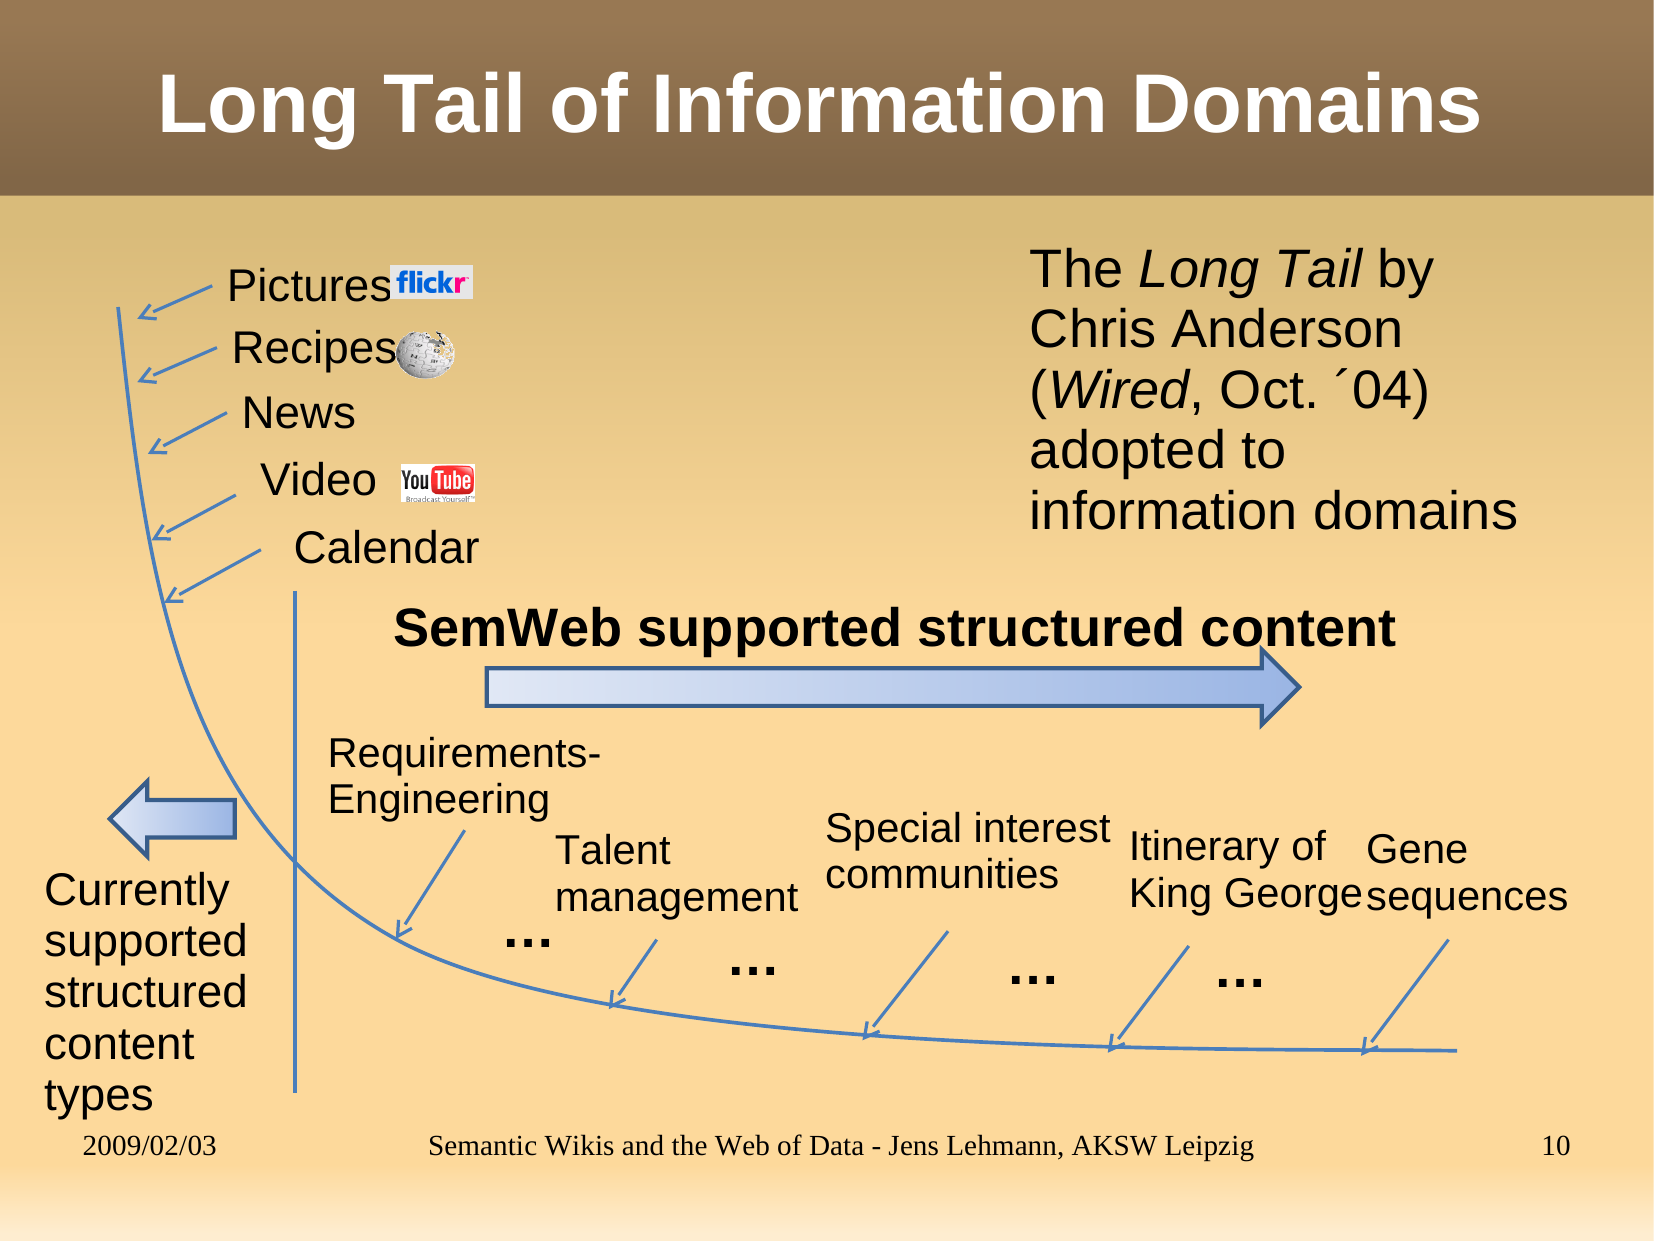

# Long Tail of Information Domains
The Long Tail by Chris Anderson (Wired, Oct. ´04) adopted to information domains
Pictures
Recipes
News
Video
Calendar
SemWeb supported structured content
Requirements-
Engineering
Special interest
communities
Itinerary of
King George
Gene
sequences
Talent
management
Currently supported
structured
content types
…
…
…
…
2009/02/03
Semantic Wikis and the Web of Data - Jens Lehmann, AKSW Leipzig
10